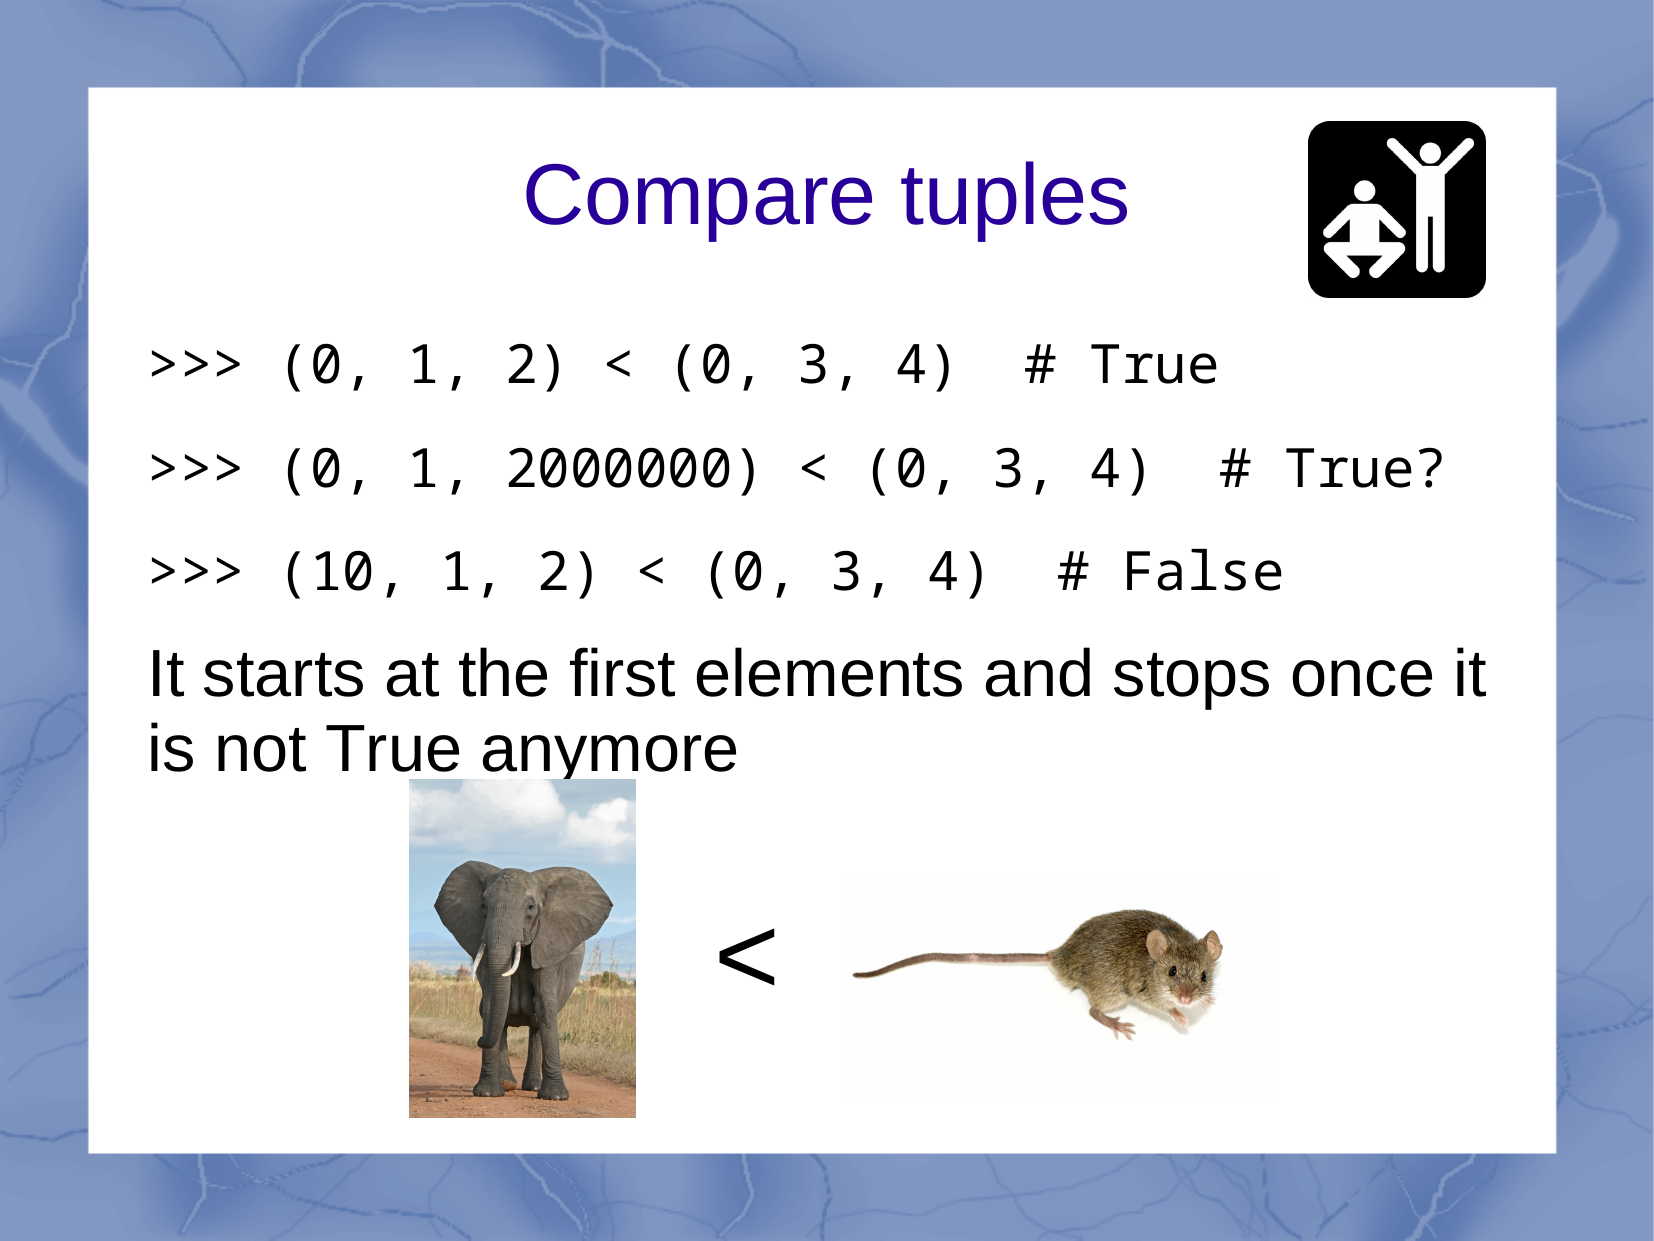

# Compare tuples
>>> (0, 1, 2) < (0, 3, 4) # True
>>> (0, 1, 2000000) < (0, 3, 4) # True?
>>> (10, 1, 2) < (0, 3, 4) # False
It starts at the first elements and stops once it is not True anymore
<